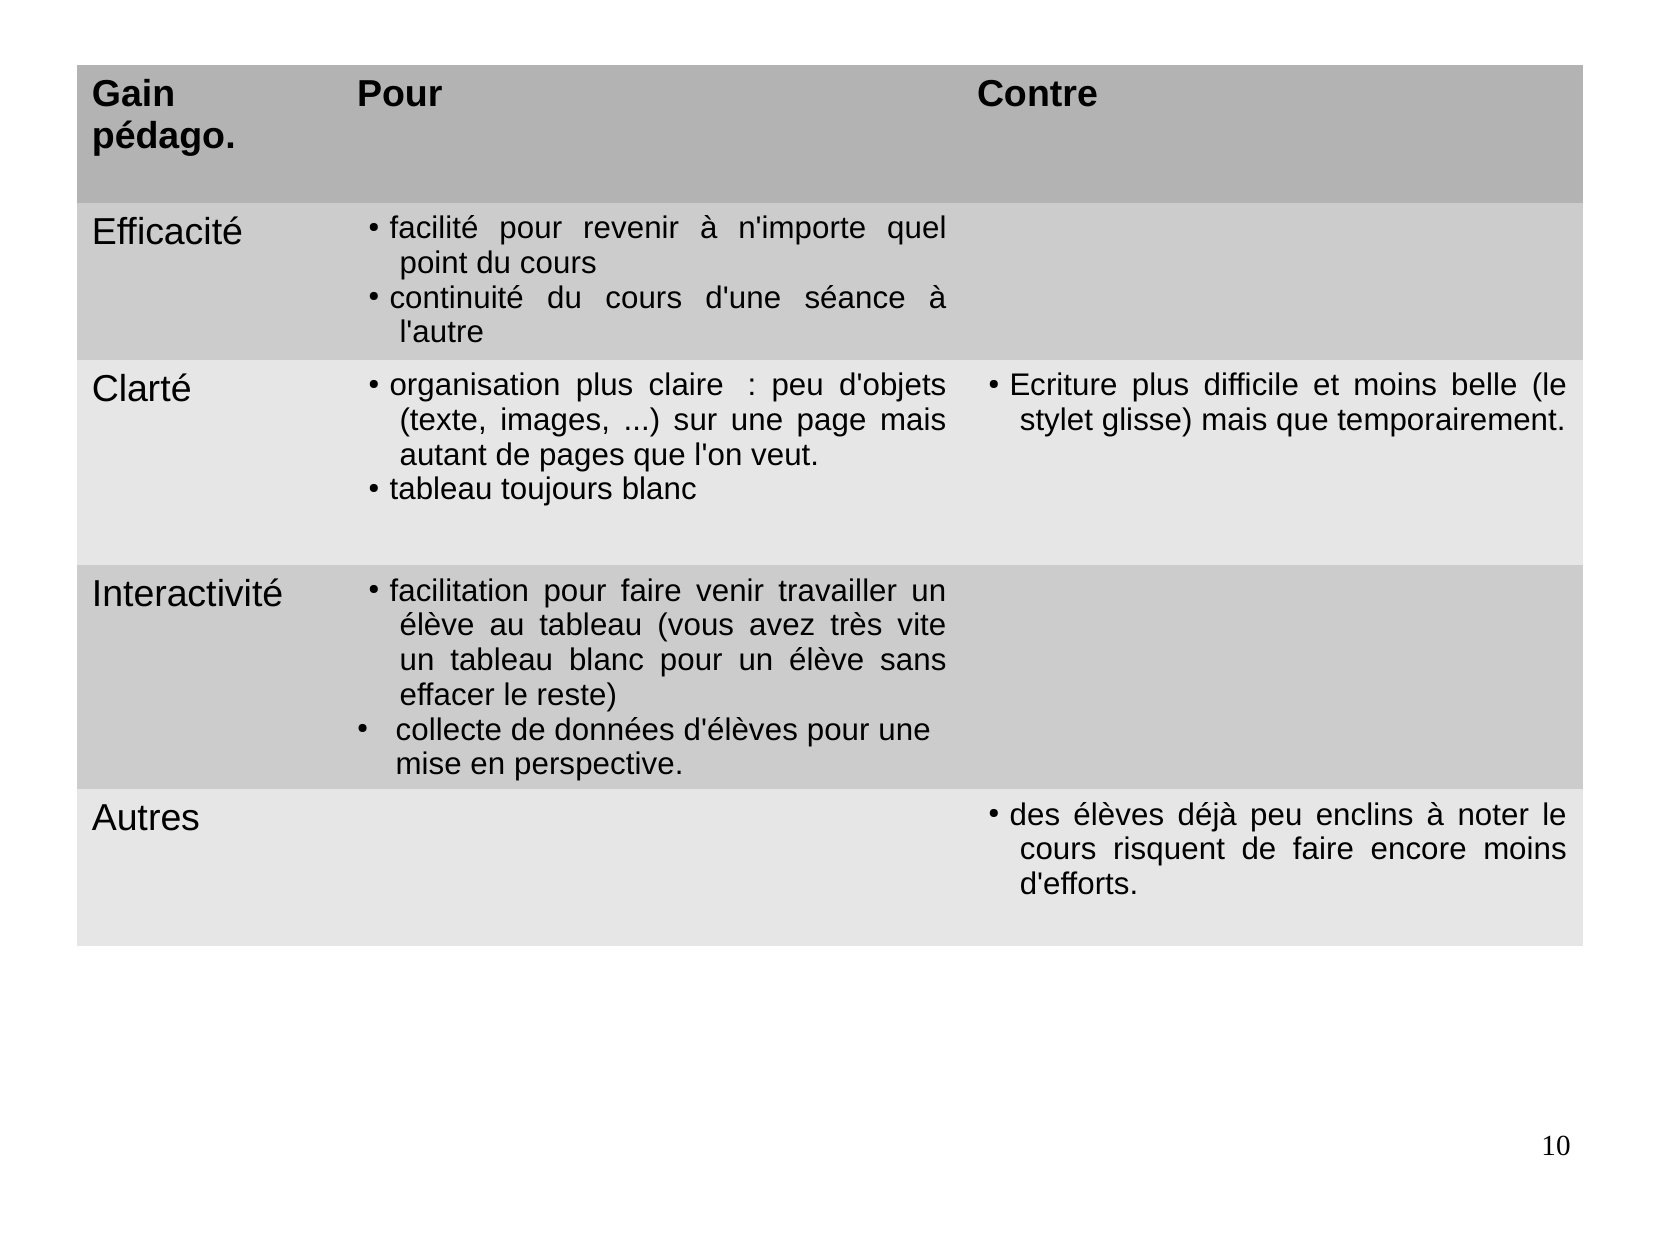

| Gain pédago. | Pour | Contre |
| --- | --- | --- |
| Efficacité | facilité pour revenir à n'importe quel point du cours continuité du cours d'une séance à l'autre | |
| Clarté | organisation plus claire  : peu d'objets (texte, images, ...) sur une page mais autant de pages que l'on veut. tableau toujours blanc | Ecriture plus difficile et moins belle (le stylet glisse) mais que temporairement. |
| Interactivité | facilitation pour faire venir travailler un élève au tableau (vous avez très vite un tableau blanc pour un élève sans effacer le reste) collecte de données d'élèves pour une mise en perspective. | |
| Autres | | des élèves déjà peu enclins à noter le cours risquent de faire encore moins d'efforts. |
10